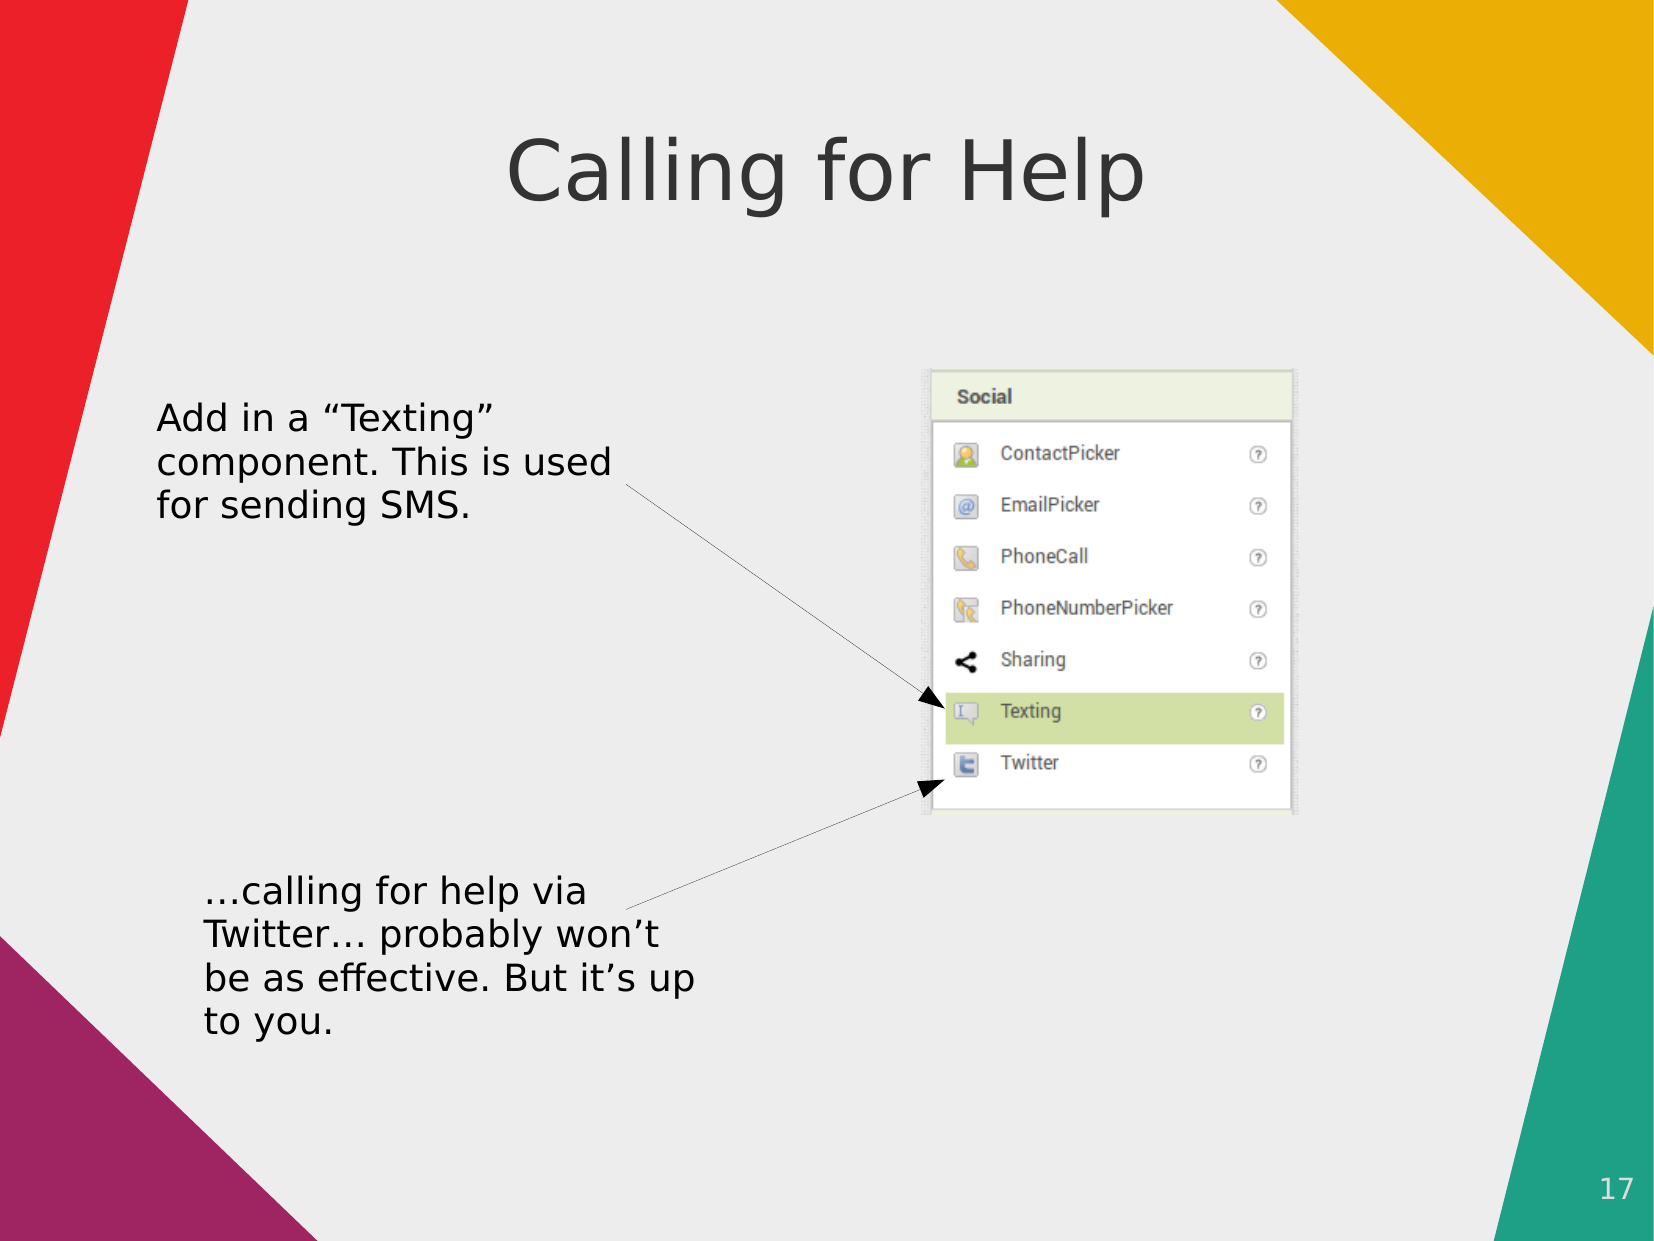

# Calling for Help
Add in a “Texting” component. This is used for sending SMS.
…calling for help via Twitter… probably won’t be as effective. But it’s up to you.
17